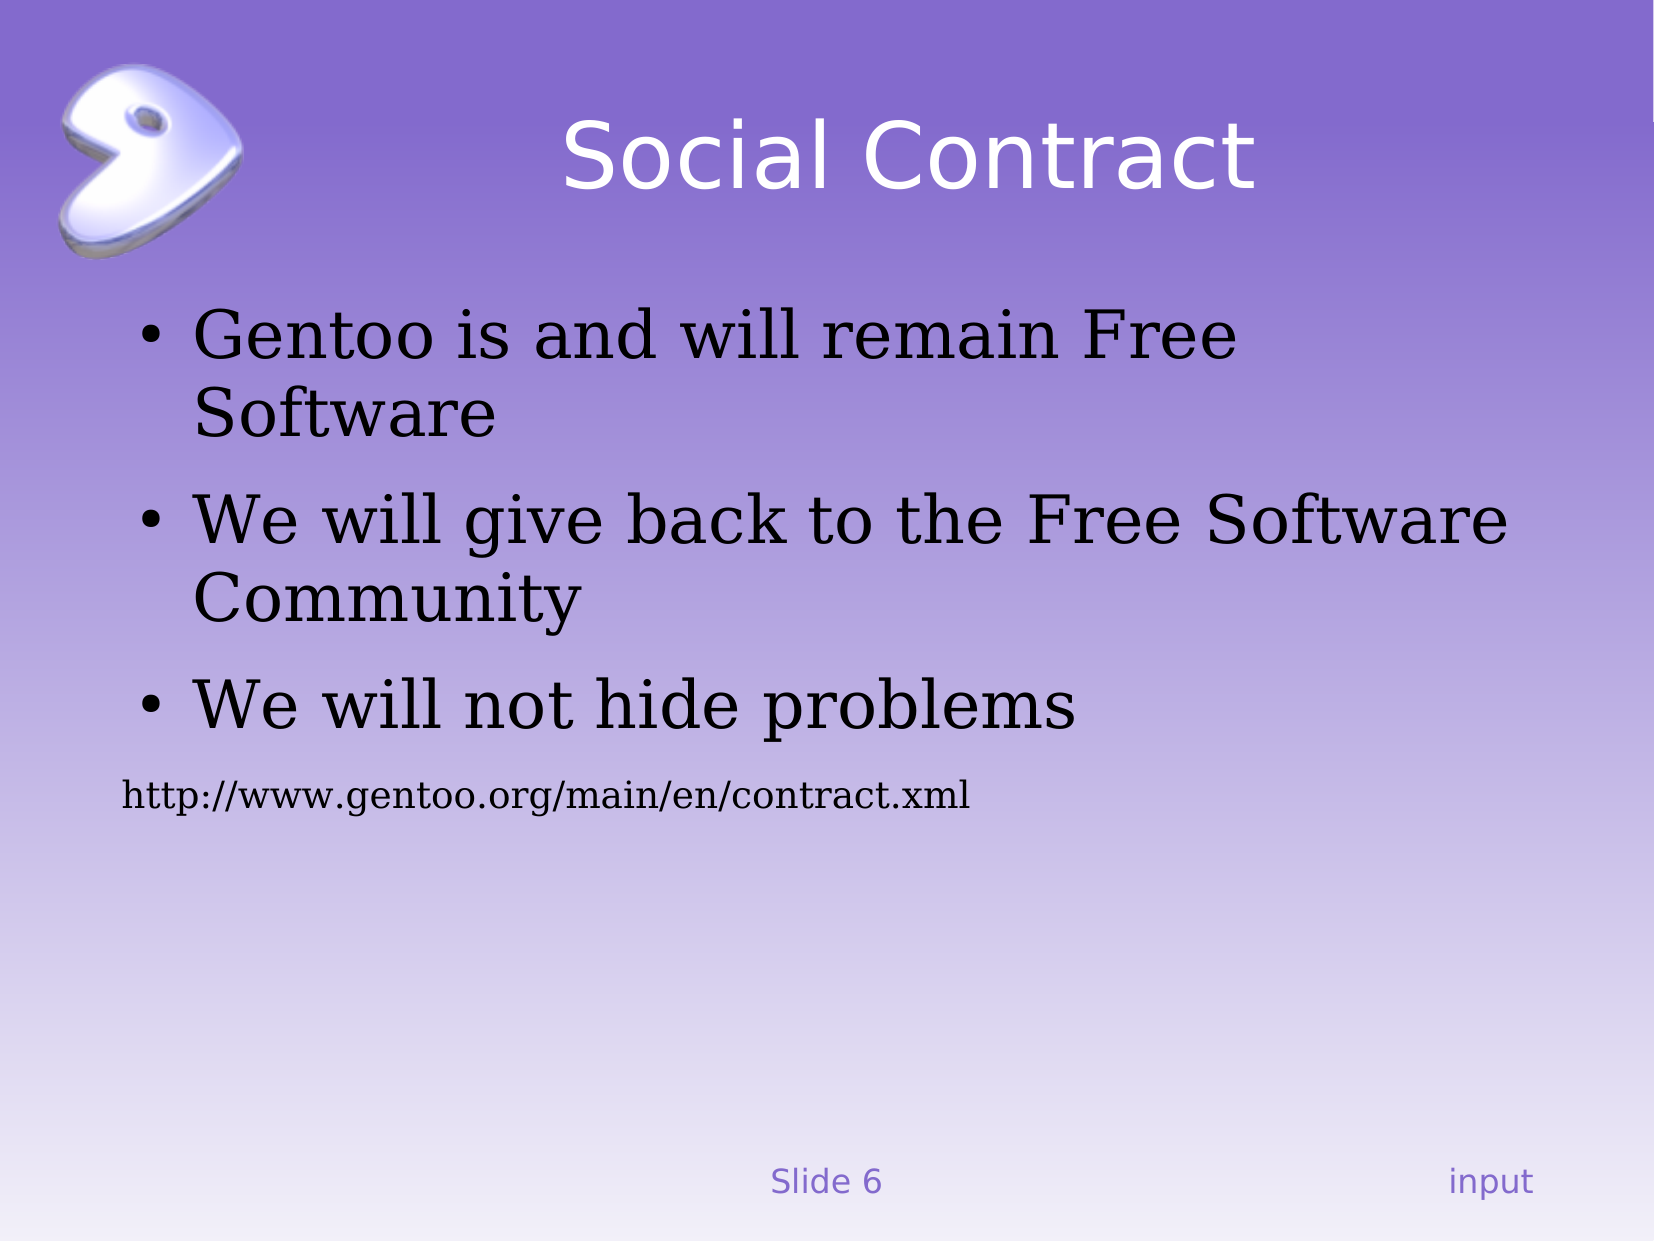

# Social Contract
Gentoo is and will remain Free Software
We will give back to the Free Software Community
We will not hide problems
http://www.gentoo.org/main/en/contract.xml